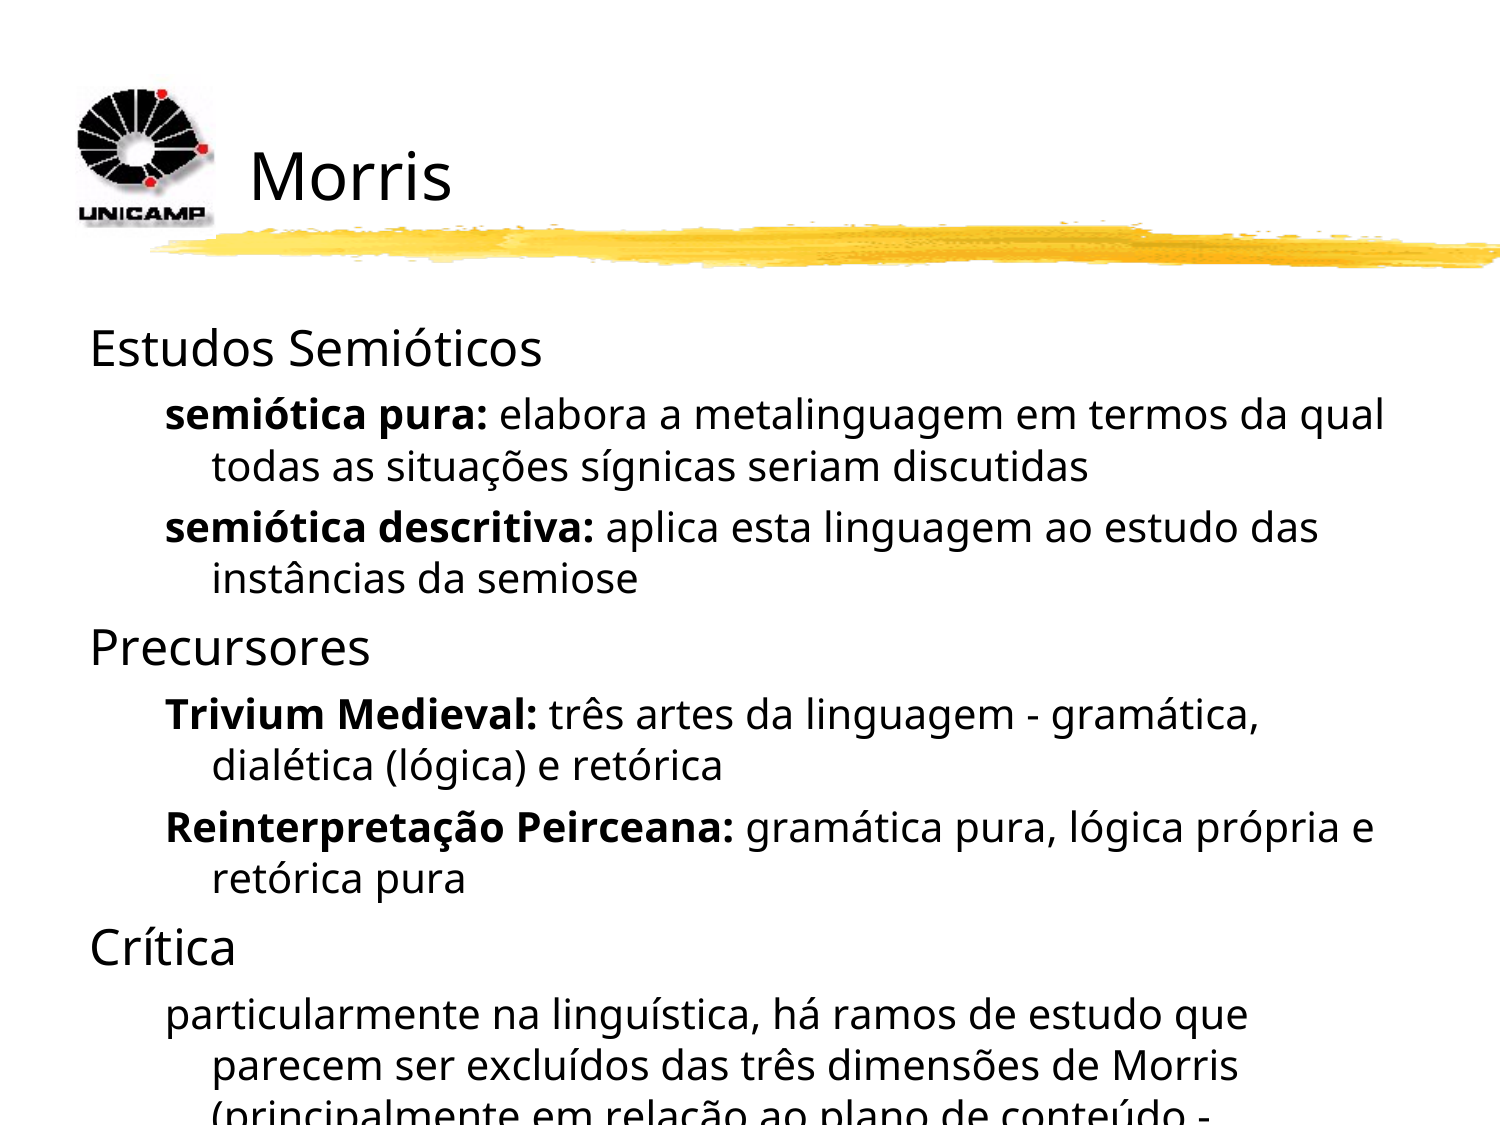

# Morris
Estudos Semióticos
semiótica pura: elabora a metalinguagem em termos da qual todas as situações sígnicas seriam discutidas
semiótica descritiva: aplica esta linguagem ao estudo das instâncias da semiose
Precursores
Trivium Medieval: três artes da linguagem - gramática, dialética (lógica) e retórica
Reinterpretação Peirceana: gramática pura, lógica própria e retórica pura
Crítica
particularmente na linguística, há ramos de estudo que parecem ser excluídos das três dimensões de Morris (principalmente em relação ao plano de conteúdo - fonologia e grafemática)